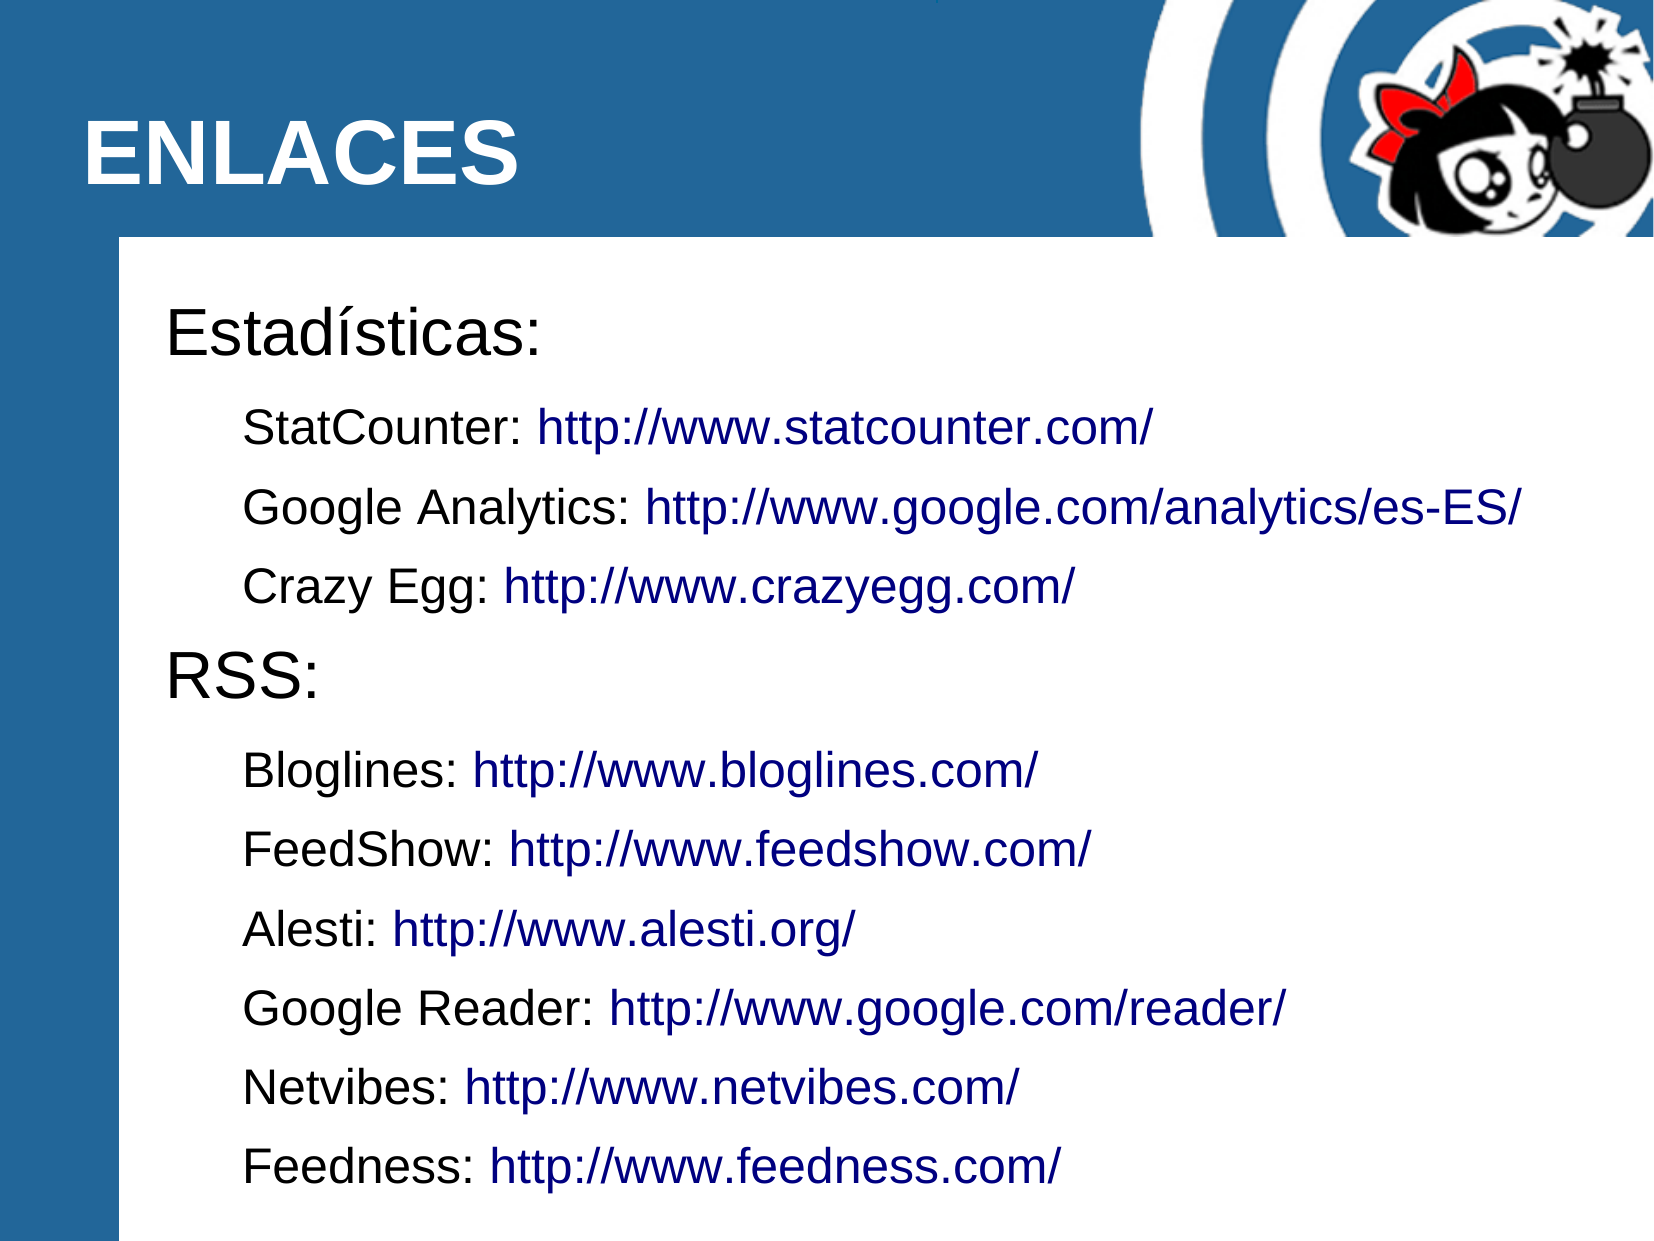

# ENLACES
Estadísticas:
StatCounter: http://www.statcounter.com/
Google Analytics: http://www.google.com/analytics/es-ES/
Crazy Egg: http://www.crazyegg.com/
RSS:
Bloglines: http://www.bloglines.com/
FeedShow: http://www.feedshow.com/
Alesti: http://www.alesti.org/
Google Reader: http://www.google.com/reader/
Netvibes: http://www.netvibes.com/
Feedness: http://www.feedness.com/